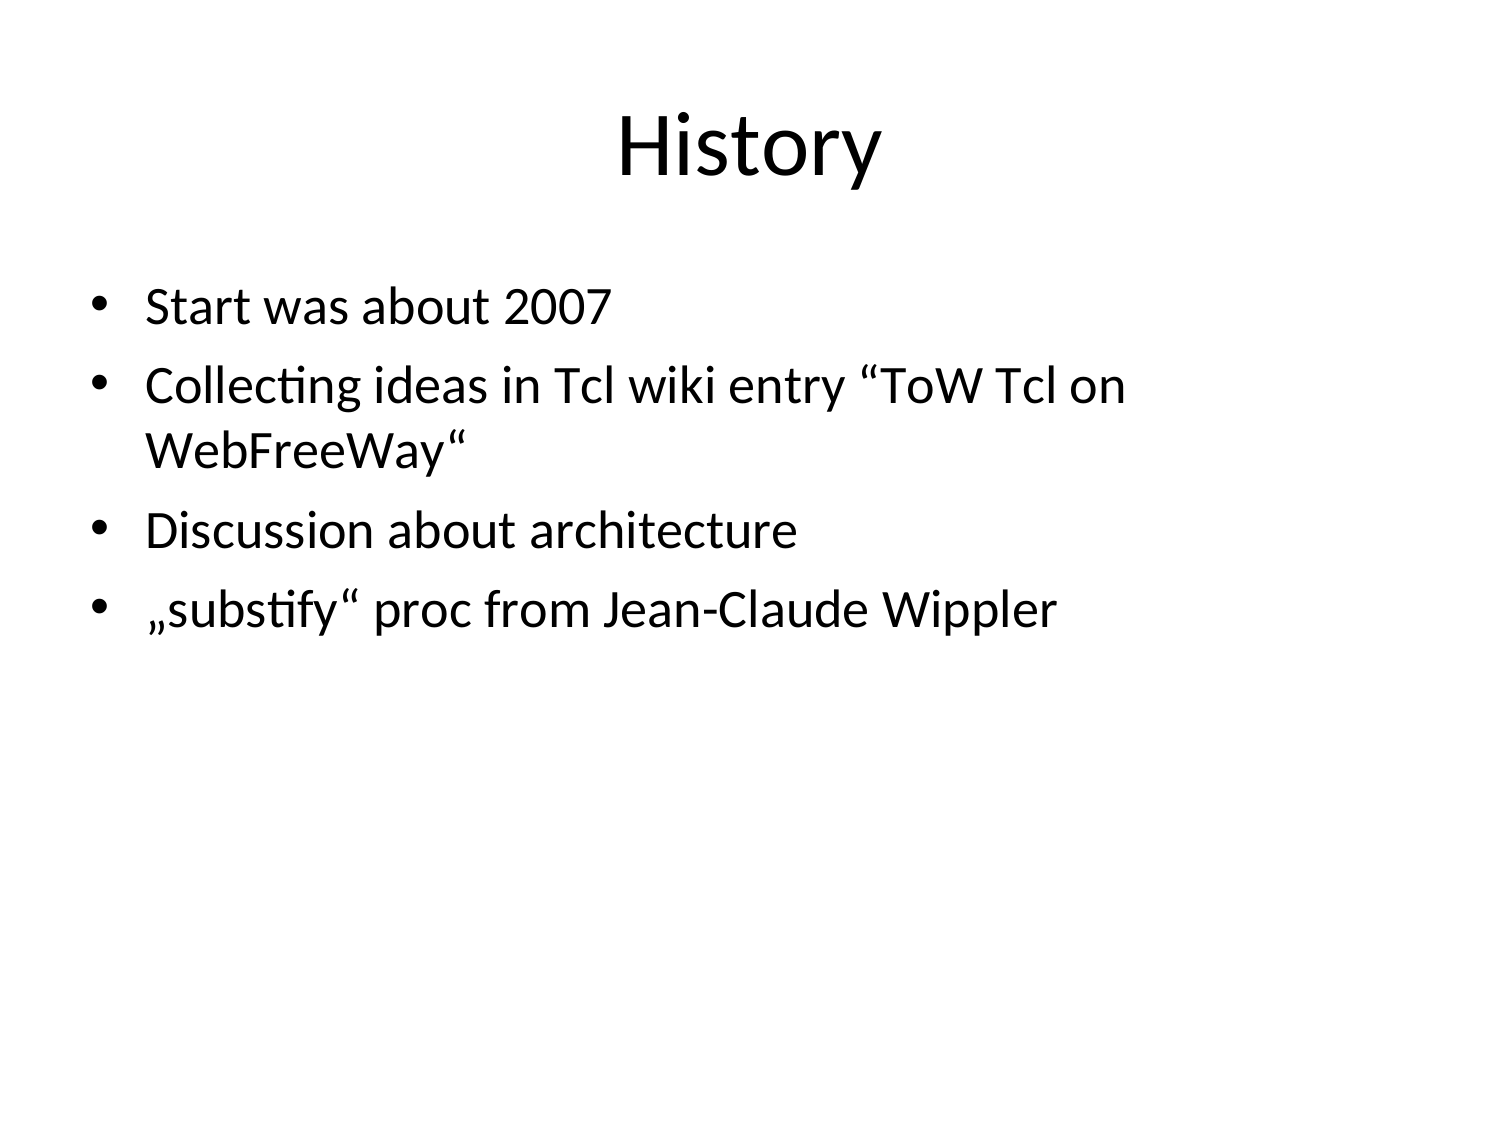

History
Start was about 2007
Collecting ideas in Tcl wiki entry “ToW Tcl on WebFreeWay“
Discussion about architecture
„substify“ proc from Jean-Claude Wippler